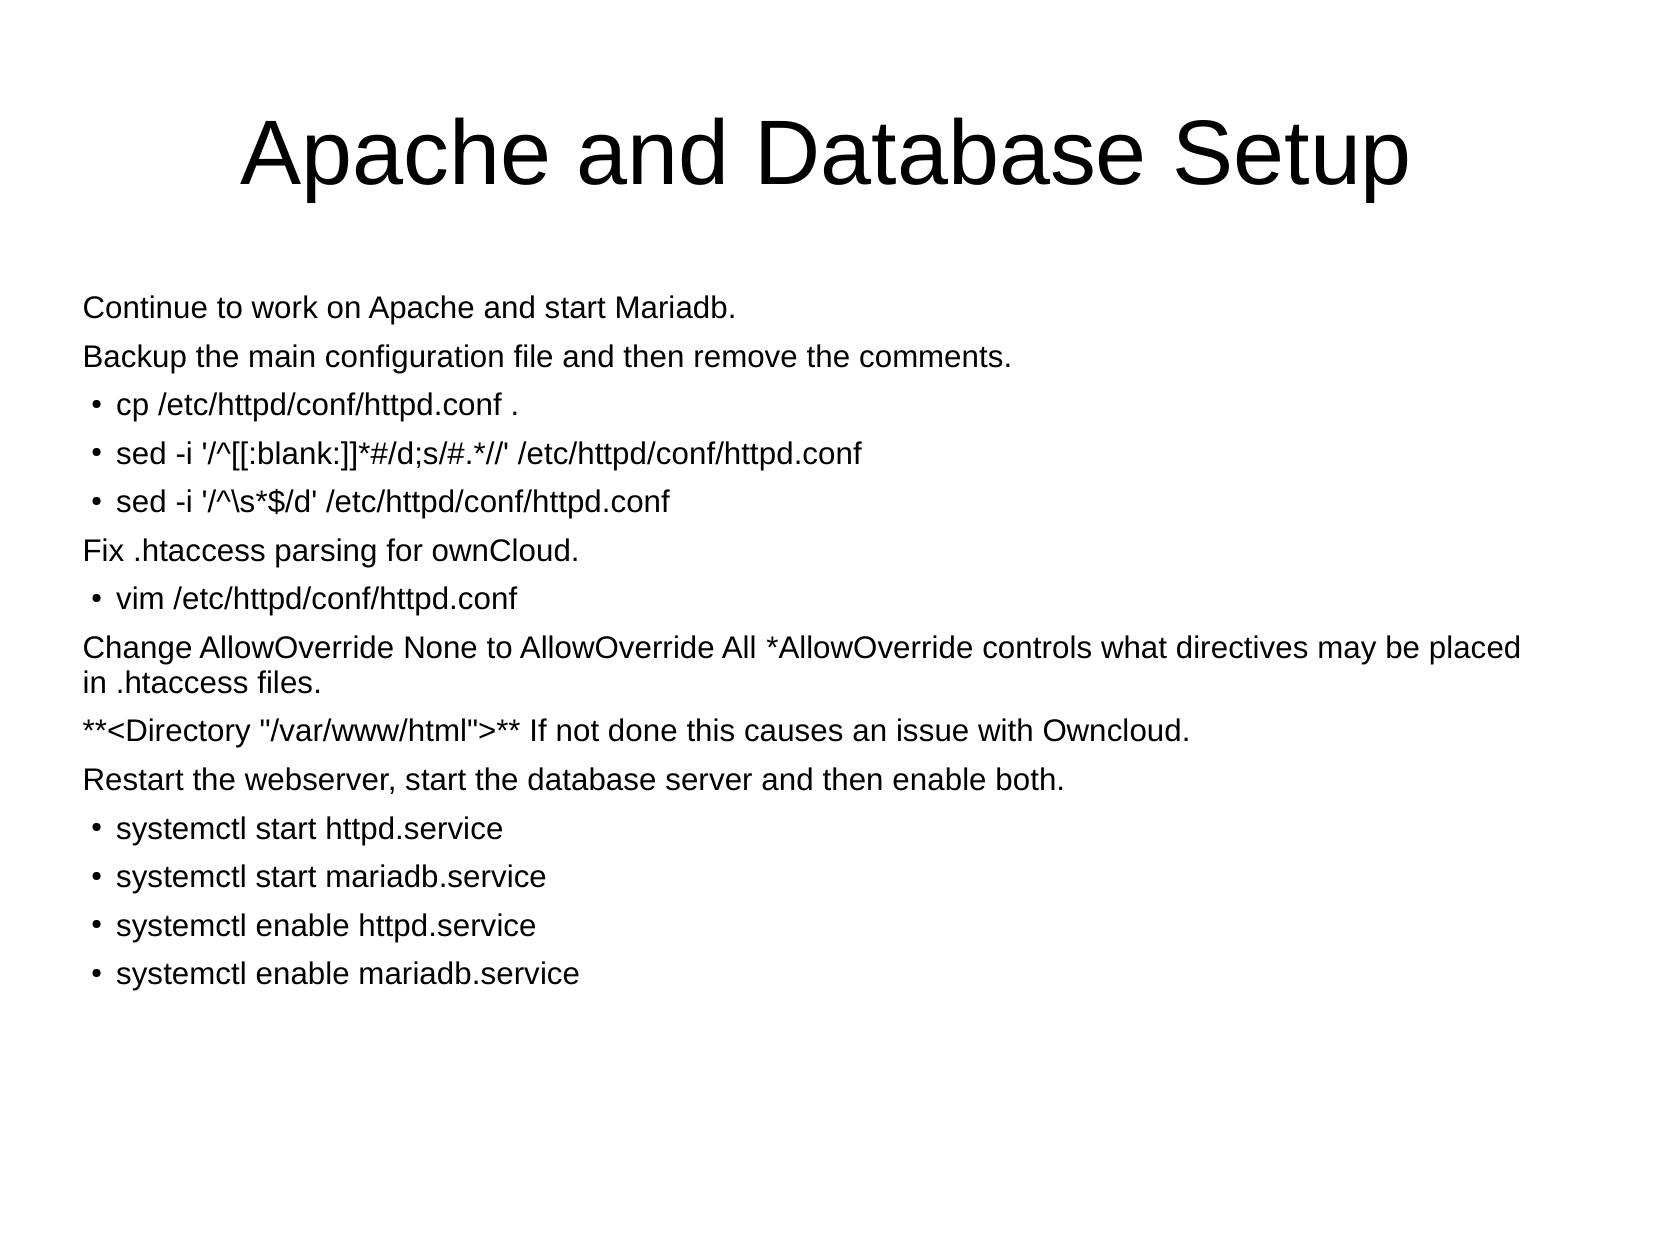

# Apache and Database Setup
Continue to work on Apache and start Mariadb.
Backup the main configuration file and then remove the comments.
cp /etc/httpd/conf/httpd.conf .
sed -i '/^[[:blank:]]*#/d;s/#.*//' /etc/httpd/conf/httpd.conf
sed -i '/^\s*$/d' /etc/httpd/conf/httpd.conf
Fix .htaccess parsing for ownCloud.
vim /etc/httpd/conf/httpd.conf ​
Change AllowOverride None to AllowOverride All​ *AllowOverride controls what directives may be placed in .htaccess files.
**<Directory "/var/www/html">** If not done this causes an issue with Owncloud.
Restart the webserver, start the database server and then enable both.
systemctl start httpd.service
systemctl start mariadb.service
systemctl enable httpd.service
systemctl enable mariadb.service